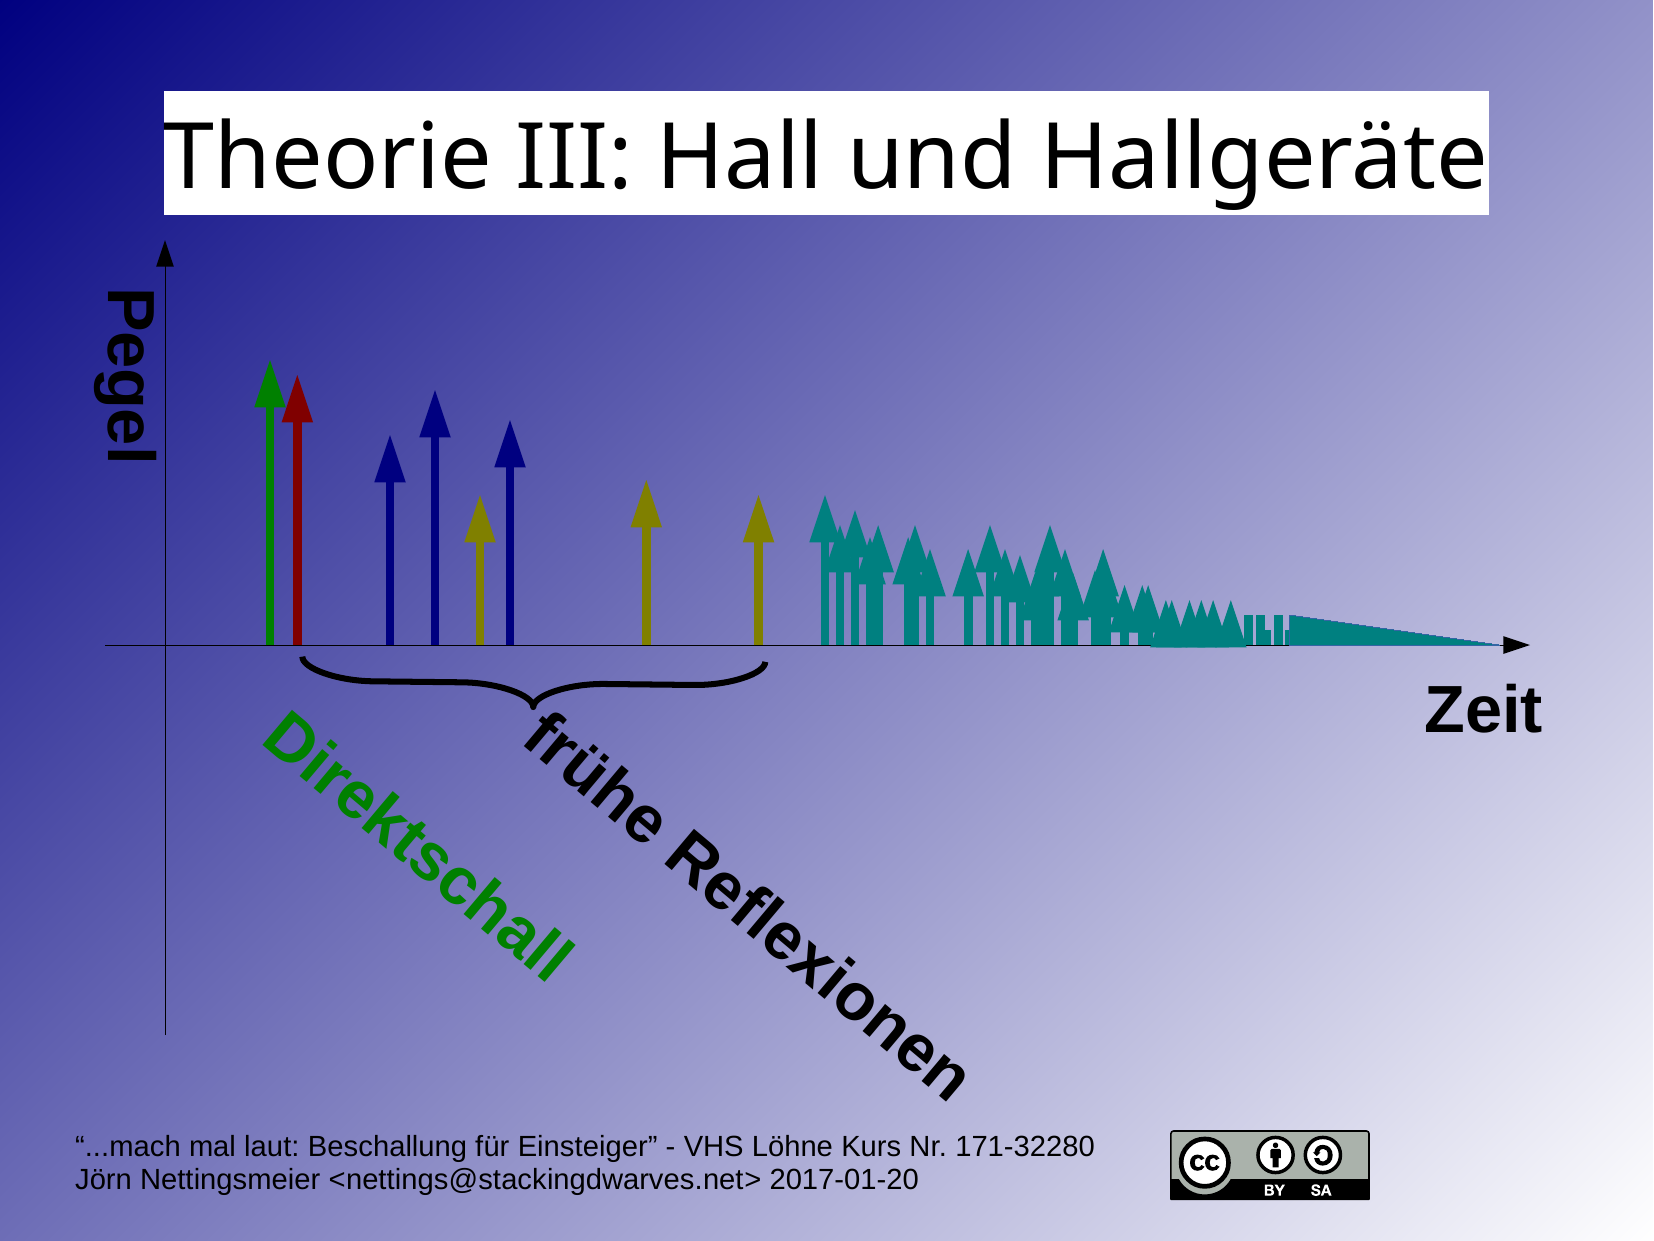

# Theorie III: Hall und Hallgeräte
Pegel
Zeit
Direktschall
frühe Reflexionen